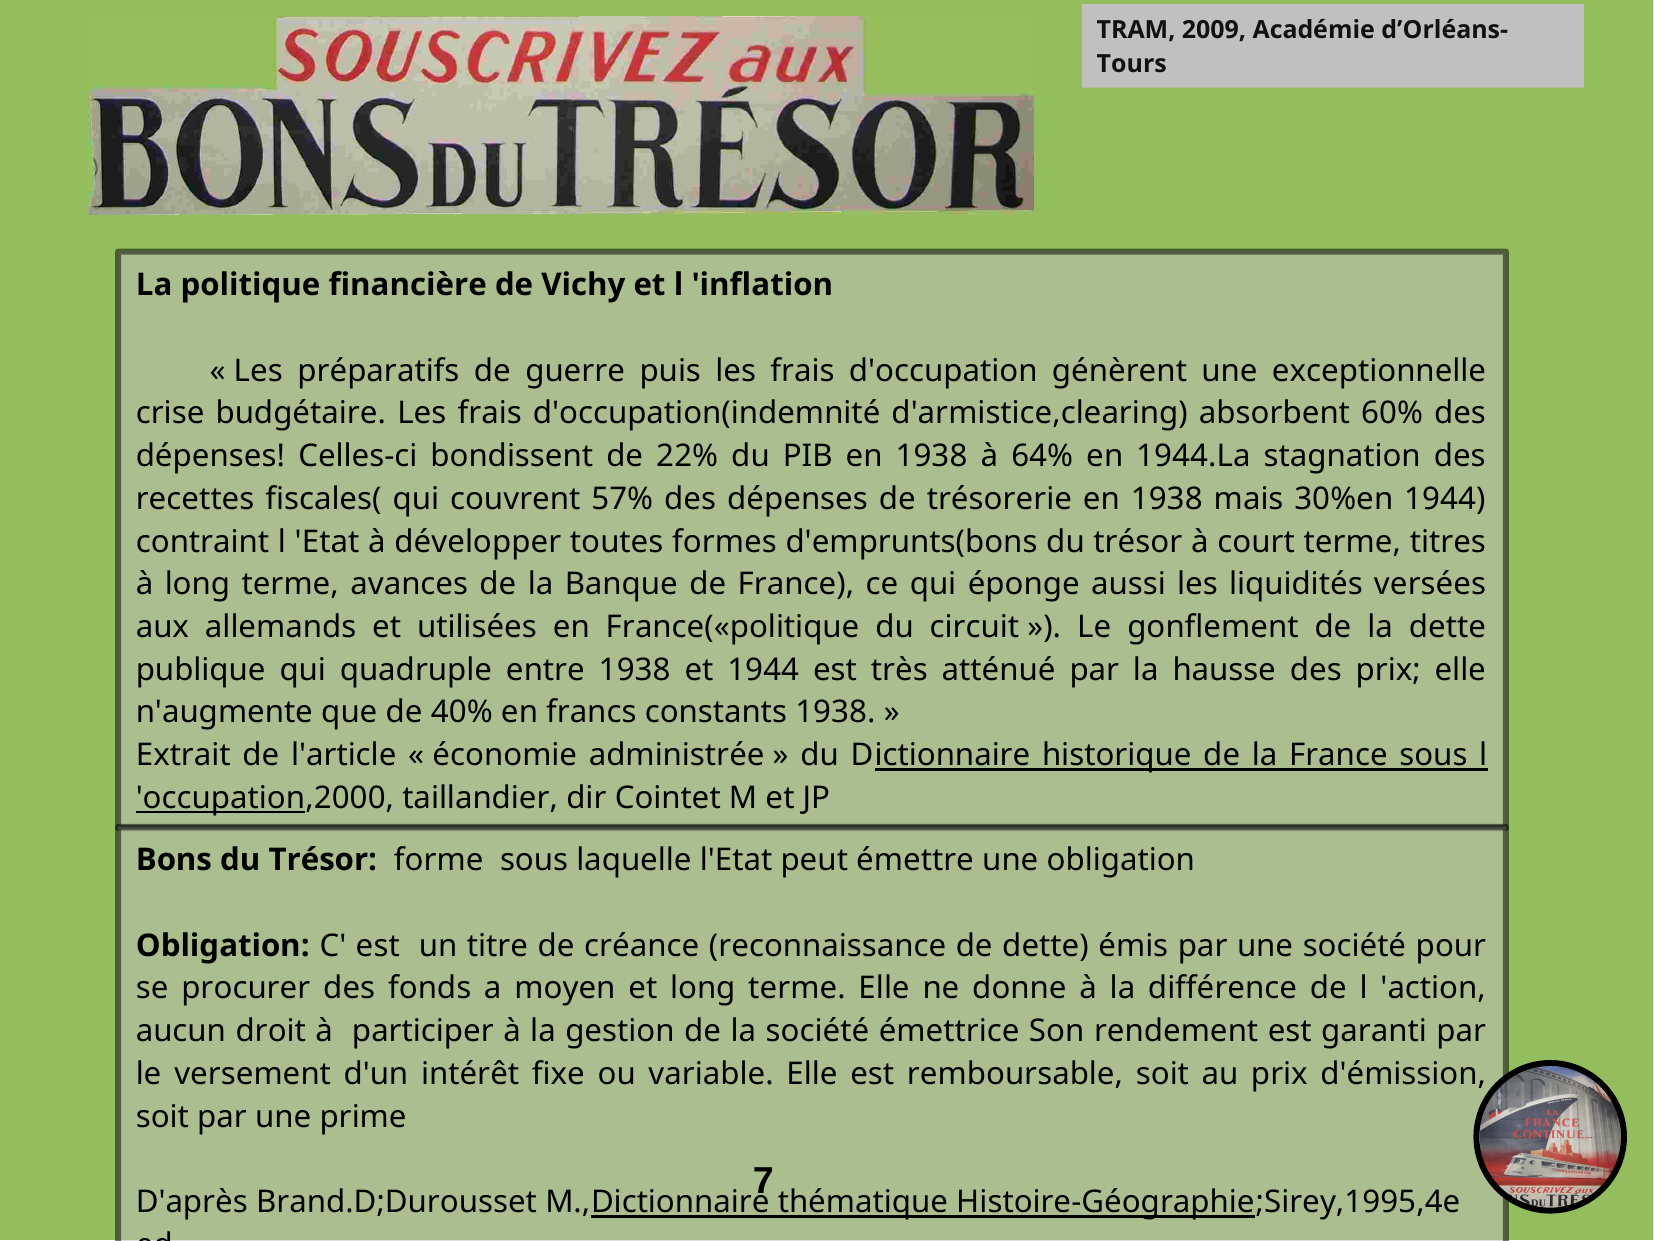

TRAM, 2009, Académie d’Orléans-Tours
La politique financière de Vichy et l 'inflation
	« Les préparatifs de guerre puis les frais d'occupation génèrent une exceptionnelle crise budgétaire. Les frais d'occupation(indemnité d'armistice,clearing) absorbent 60% des dépenses! Celles-ci bondissent de 22% du PIB en 1938 à 64% en 1944.La stagnation des recettes fiscales( qui couvrent 57% des dépenses de trésorerie en 1938 mais 30%en 1944) contraint l 'Etat à développer toutes formes d'emprunts(bons du trésor à court terme, titres à long terme, avances de la Banque de France), ce qui éponge aussi les liquidités versées aux allemands et utilisées en France(«politique du circuit »). Le gonflement de la dette publique qui quadruple entre 1938 et 1944 est très atténué par la hausse des prix; elle n'augmente que de 40% en francs constants 1938. »
Extrait de l'article « économie administrée » du Dictionnaire historique de la France sous l 'occupation,2000, taillandier, dir Cointet M et JP
Bons du Trésor: forme sous laquelle l'Etat peut émettre une obligation
Obligation: C' est un titre de créance (reconnaissance de dette) émis par une société pour se procurer des fonds a moyen et long terme. Elle ne donne à la différence de l 'action, aucun droit à participer à la gestion de la société émettrice Son rendement est garanti par le versement d'un intérêt fixe ou variable. Elle est remboursable, soit au prix d'émission, soit par une prime
D'après Brand.D;Durousset M.,Dictionnaire thématique Histoire-Géographie;Sirey,1995,4e ed
7